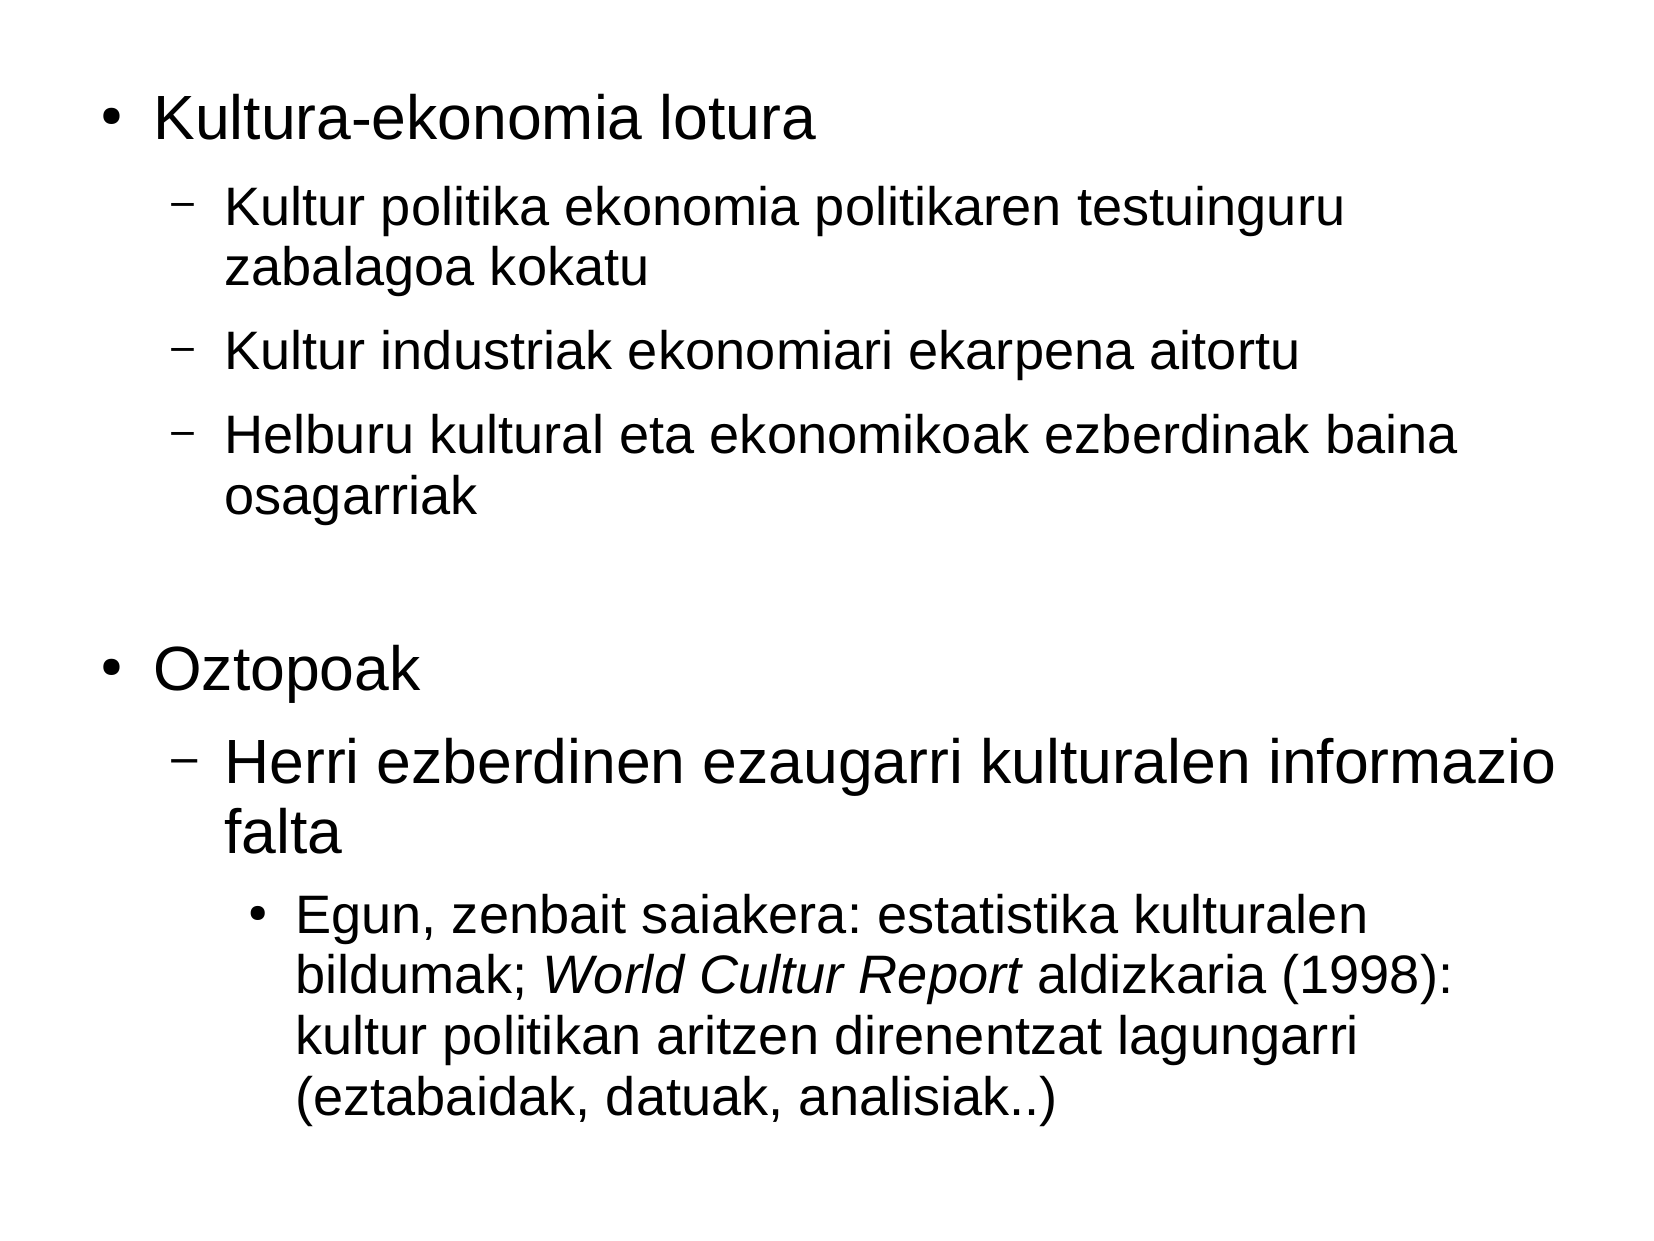

# Kultura-ekonomia lotura
Kultur politika ekonomia politikaren testuinguru zabalagoa kokatu
Kultur industriak ekonomiari ekarpena aitortu
Helburu kultural eta ekonomikoak ezberdinak baina osagarriak
Oztopoak
Herri ezberdinen ezaugarri kulturalen informazio falta
Egun, zenbait saiakera: estatistika kulturalen bildumak; World Cultur Report aldizkaria (1998): kultur politikan aritzen direnentzat lagungarri (eztabaidak, datuak, analisiak..)